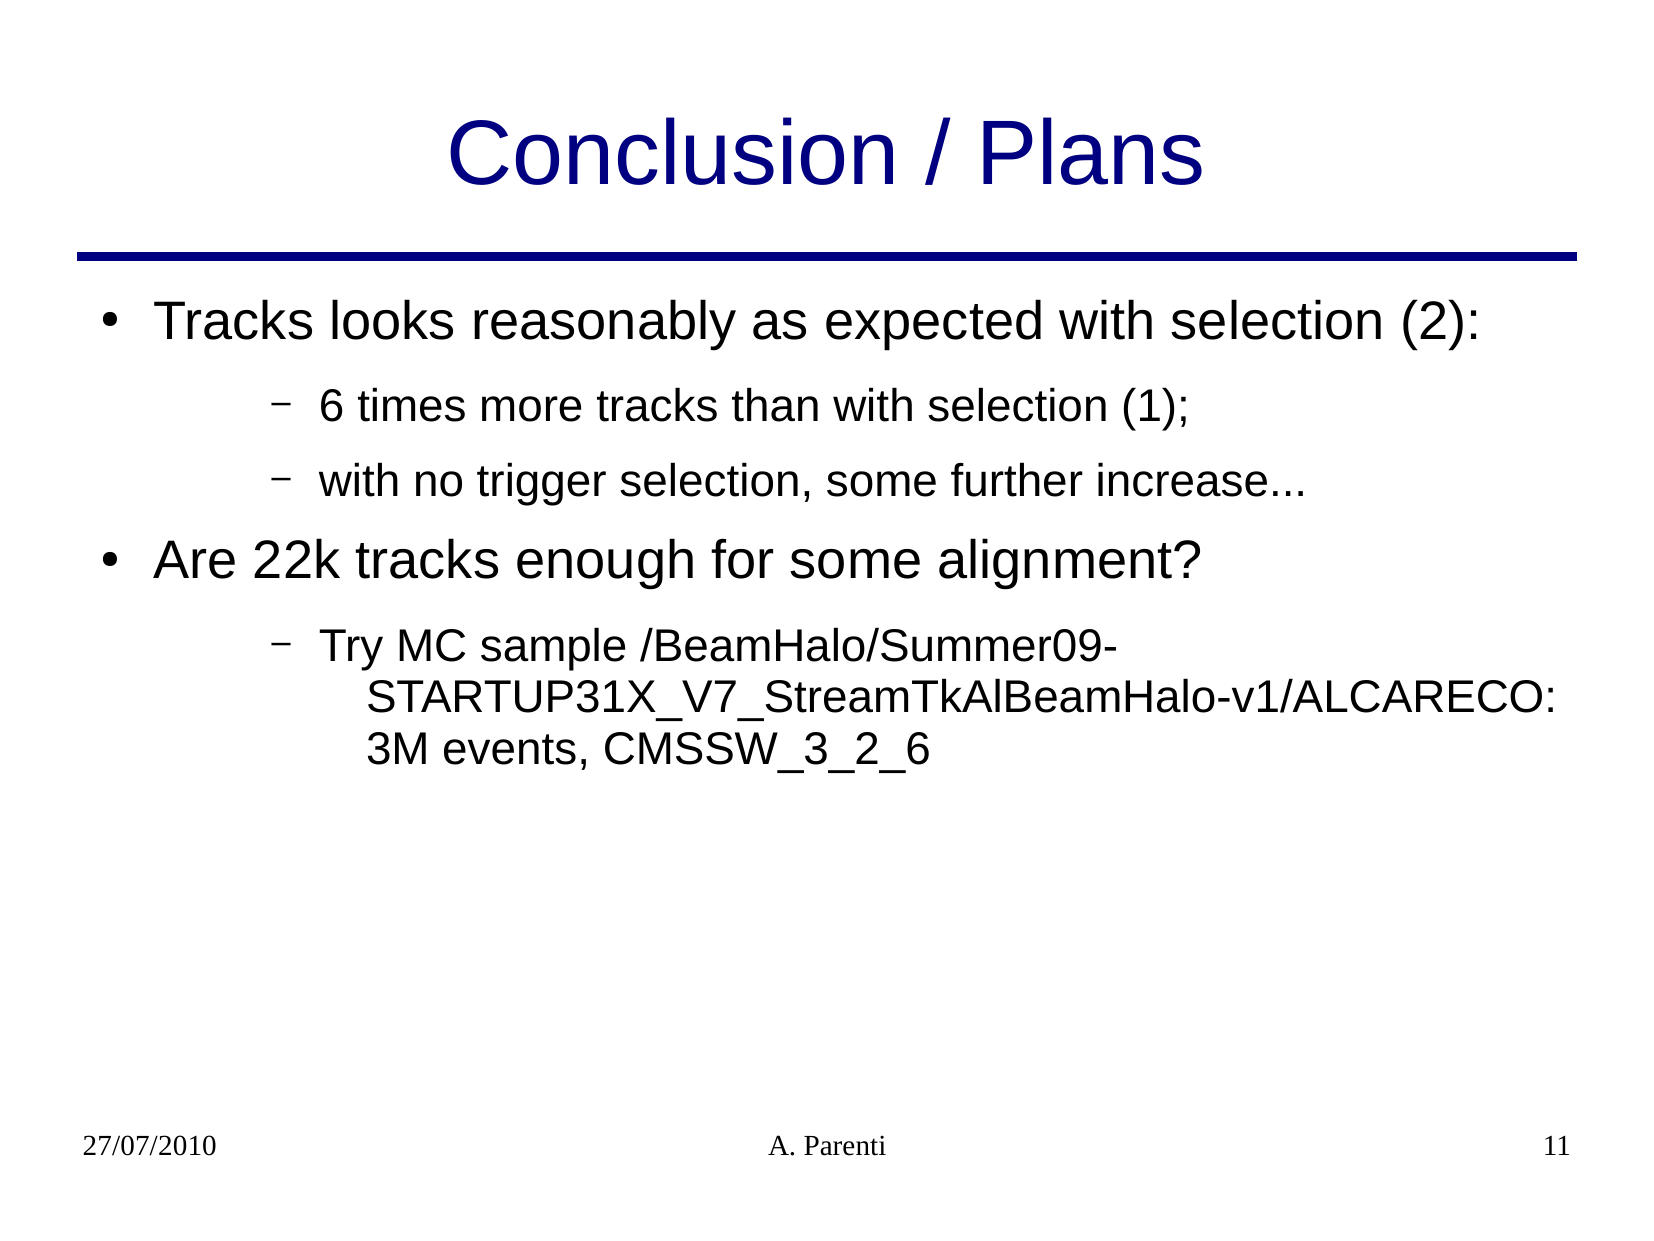

# Conclusion / Plans
Tracks looks reasonably as expected with selection (2):
6 times more tracks than with selection (1);
with no trigger selection, some further increase...
Are 22k tracks enough for some alignment?
Try MC sample /BeamHalo/Summer09-STARTUP31X_V7_StreamTkAlBeamHalo-v1/ALCARECO: 3M events, CMSSW_3_2_6
11